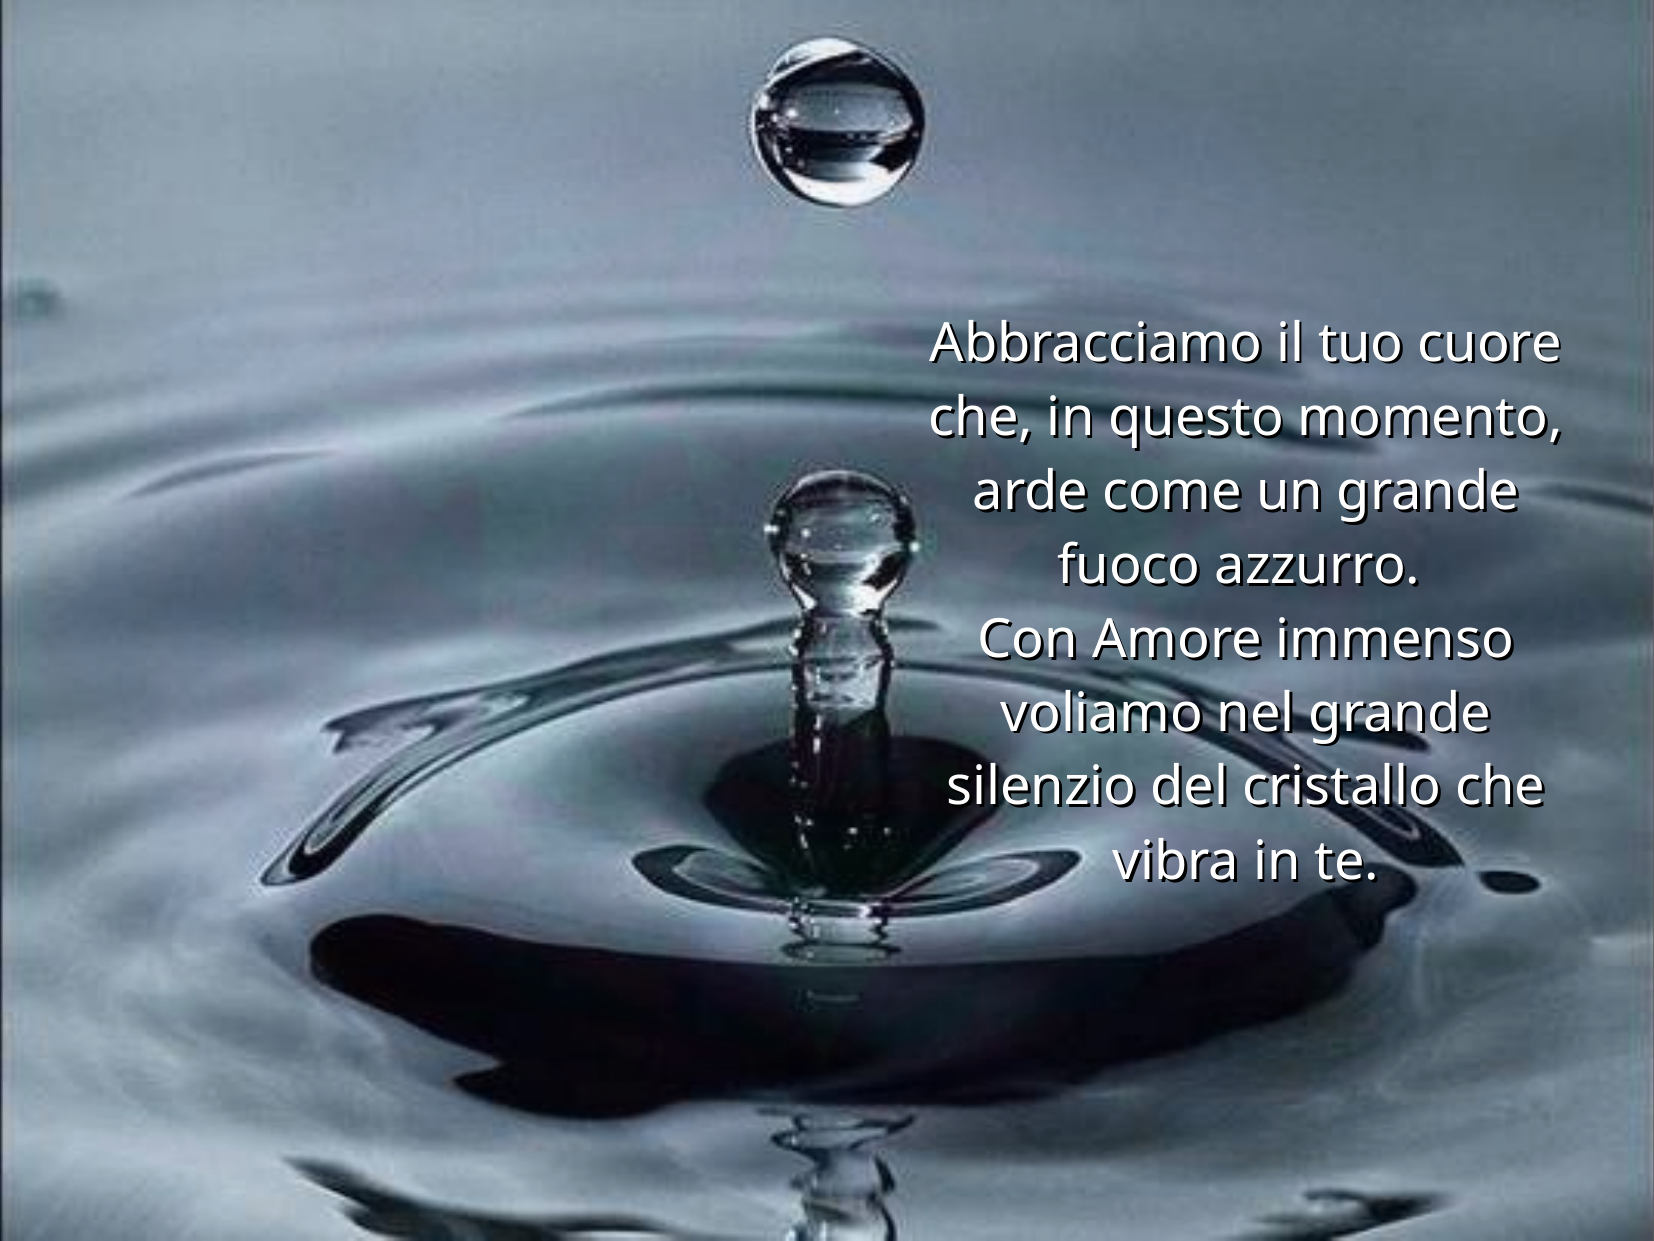

# Abbracciamo il tuo cuore che, in questo momento, arde come un grande fuoco azzurro. Con Amore immenso voliamo nel grande silenzio del cristallo che vibra in te.